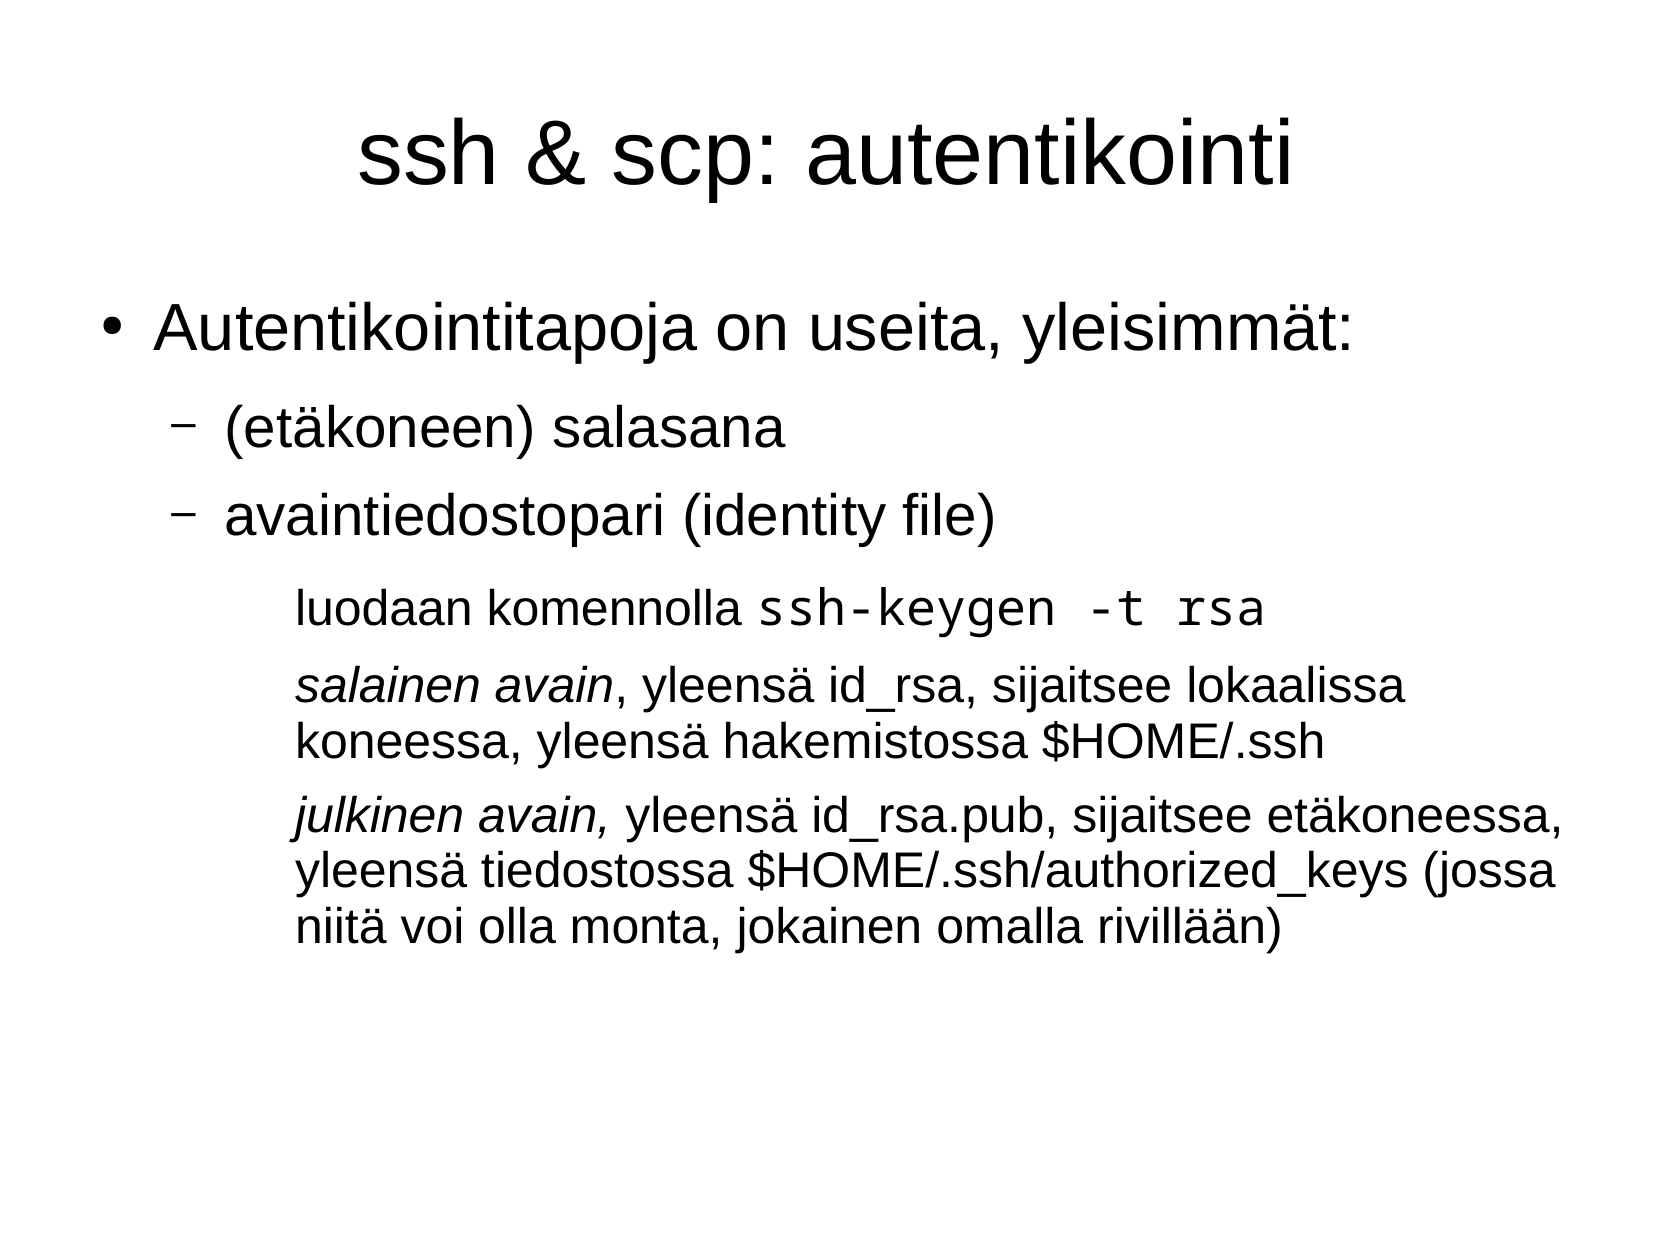

# ssh & scp: autentikointi
Autentikointitapoja on useita, yleisimmät:
(etäkoneen) salasana
avaintiedostopari (identity file)
luodaan komennolla ssh-keygen -t rsa
salainen avain, yleensä id_rsa, sijaitsee lokaalissa koneessa, yleensä hakemistossa $HOME/.ssh
julkinen avain, yleensä id_rsa.pub, sijaitsee etäkoneessa, yleensä tiedostossa $HOME/.ssh/authorized_keys (jossa niitä voi olla monta, jokainen omalla rivillään)